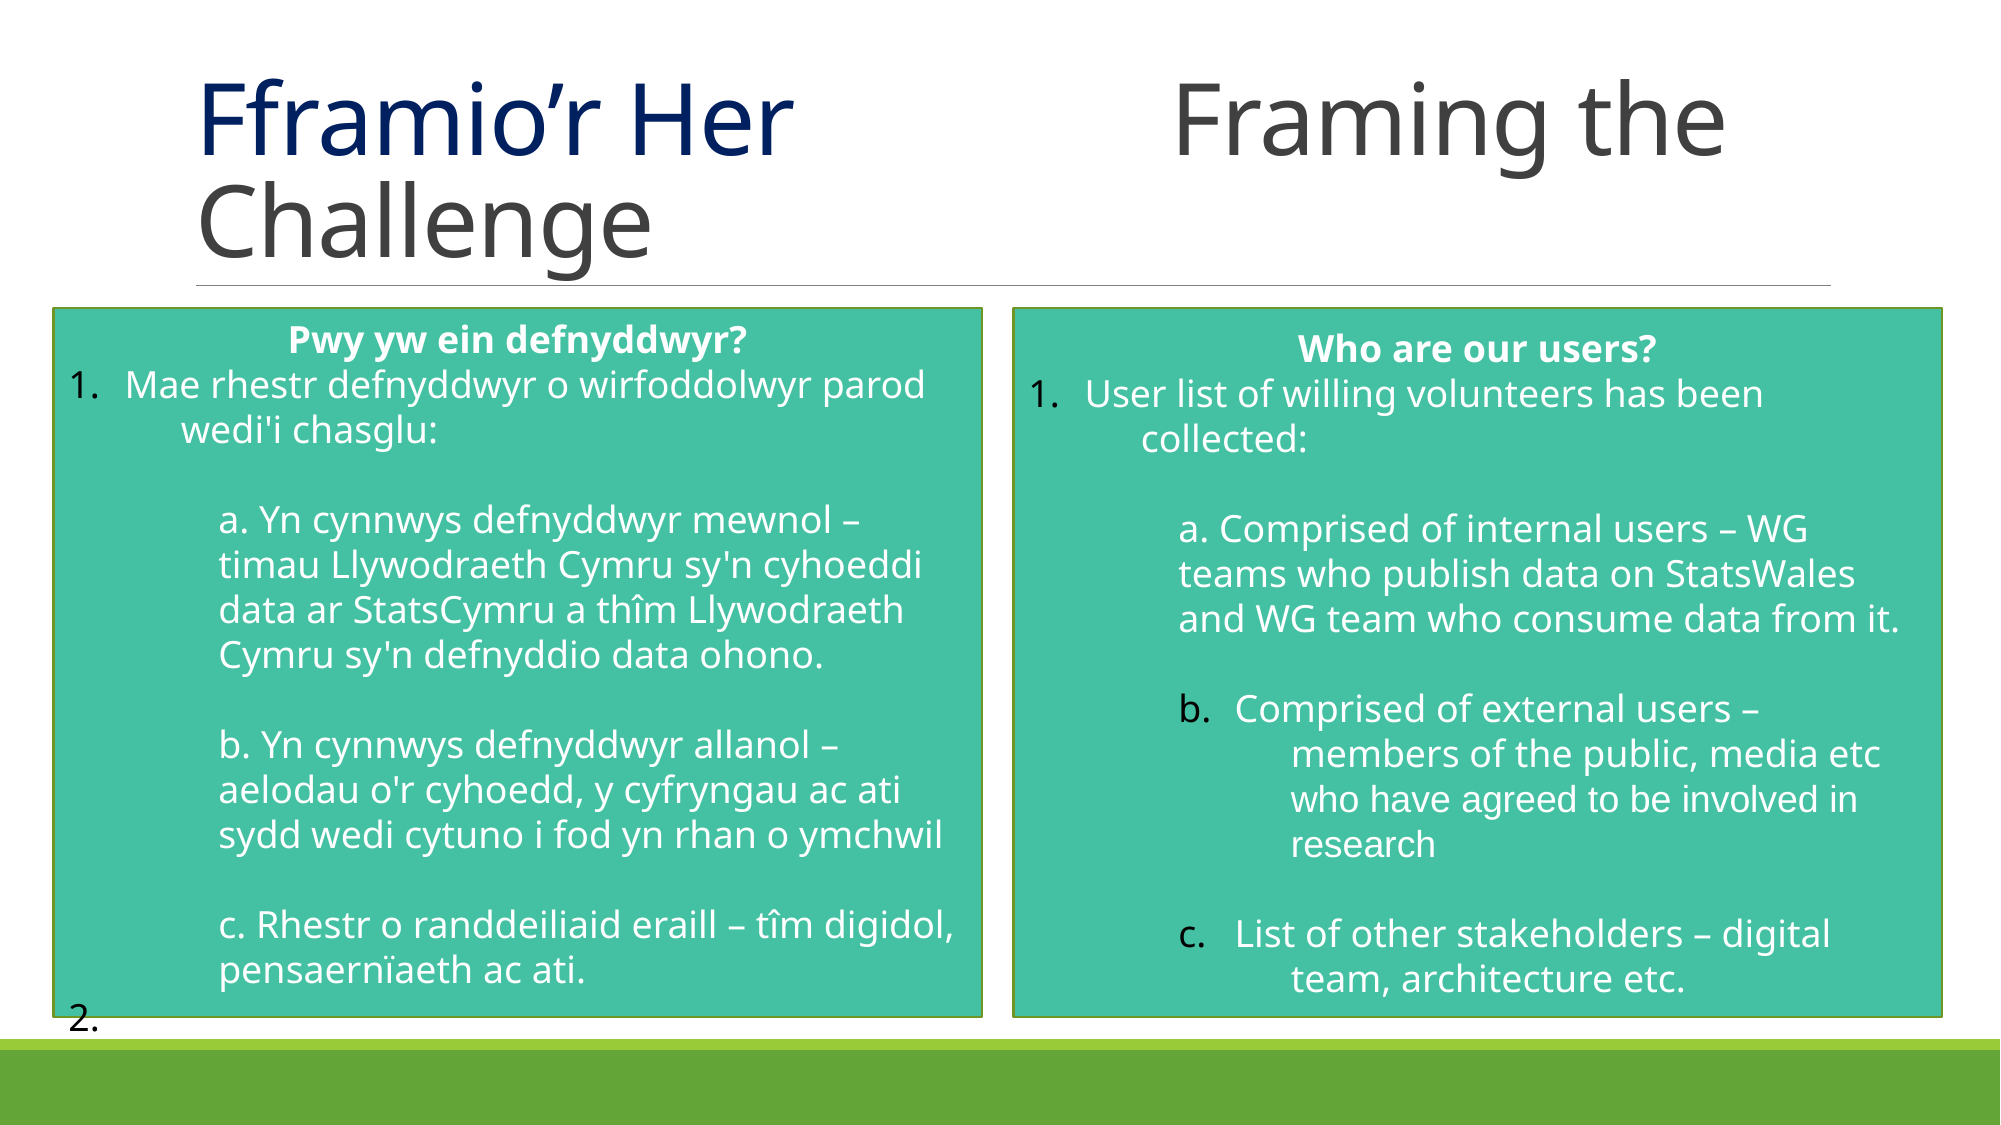

# Fframio’r Her Framing the Challenge
Pwy yw ein defnyddwyr?
Mae rhestr defnyddwyr o wirfoddolwyr parod wedi'i chasglu:
a. Yn cynnwys defnyddwyr mewnol – timau Llywodraeth Cymru sy'n cyhoeddi data ar StatsCymru a thîm Llywodraeth Cymru sy'n defnyddio data ohono.
b. Yn cynnwys defnyddwyr allanol – aelodau o'r cyhoedd, y cyfryngau ac ati sydd wedi cytuno i fod yn rhan o ymchwil
c. Rhestr o randdeiliaid eraill – tîm digidol, pensaernïaeth ac ati.
Who are our users?
User list of willing volunteers has been collected:
a. Comprised of internal users – WG teams who publish data on StatsWales and WG team who consume data from it.
Comprised of external users – members of the public, media etc who have agreed to be involved in research
List of other stakeholders – digital team, architecture etc.